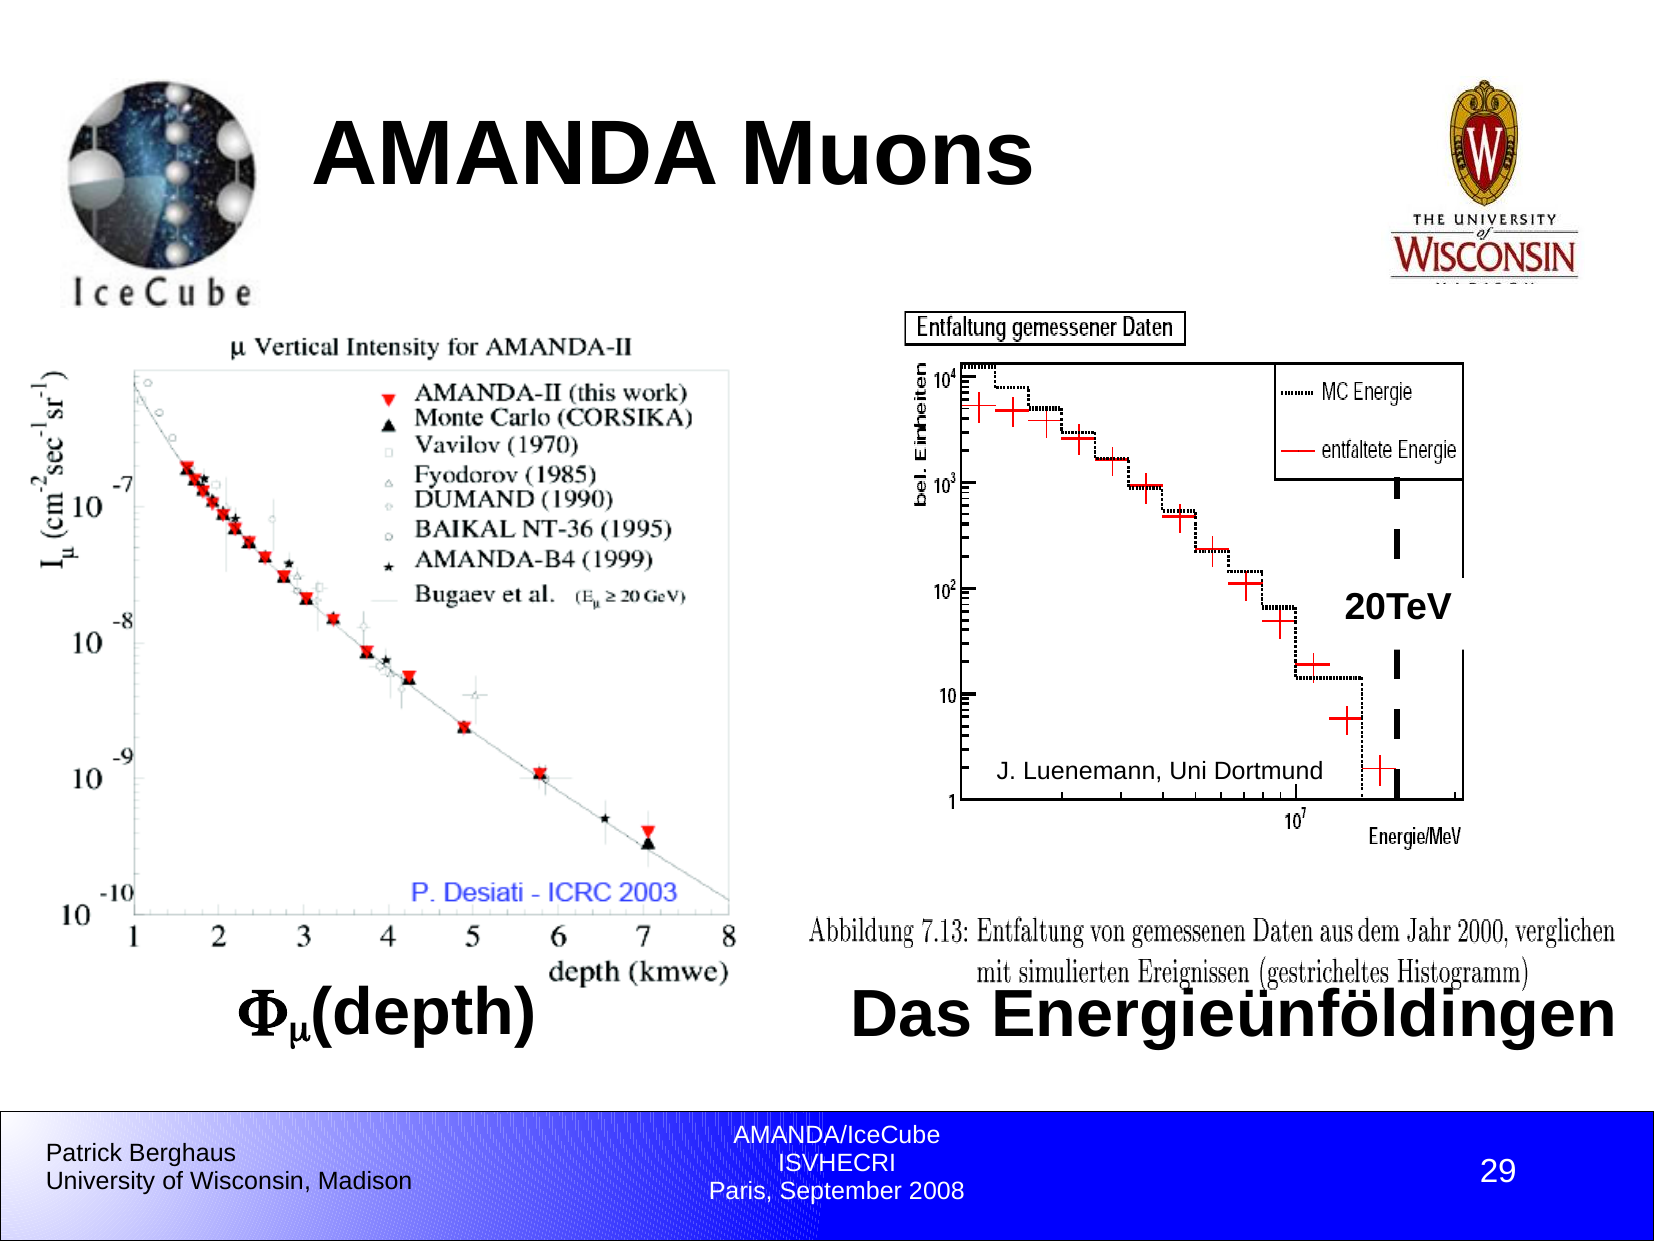

AMANDA Muons
20TeV
J. Luenemann, Uni Dortmund
Das Energieünföldingen
Fm(depth)